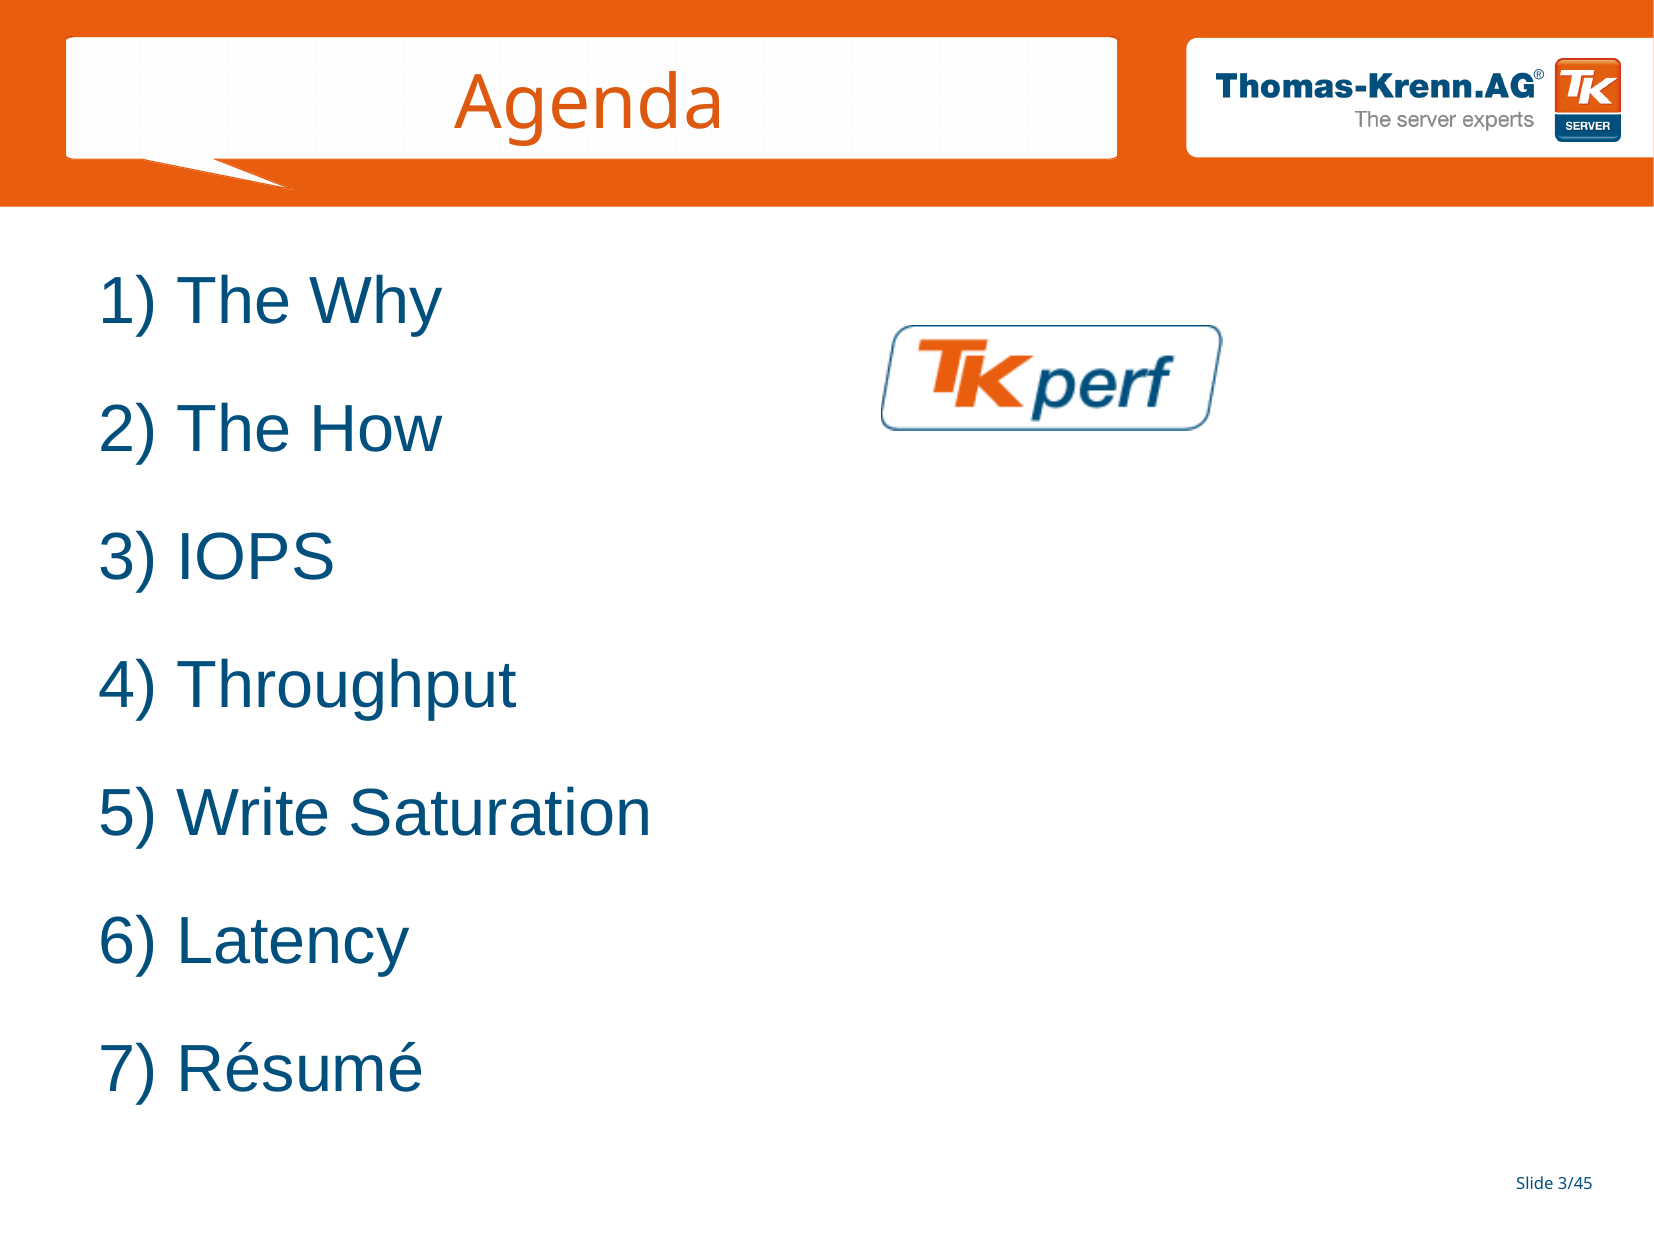

# Agenda
 The Why
 The How
 IOPS
 Throughput
 Write Saturation
 Latency
 Résumé